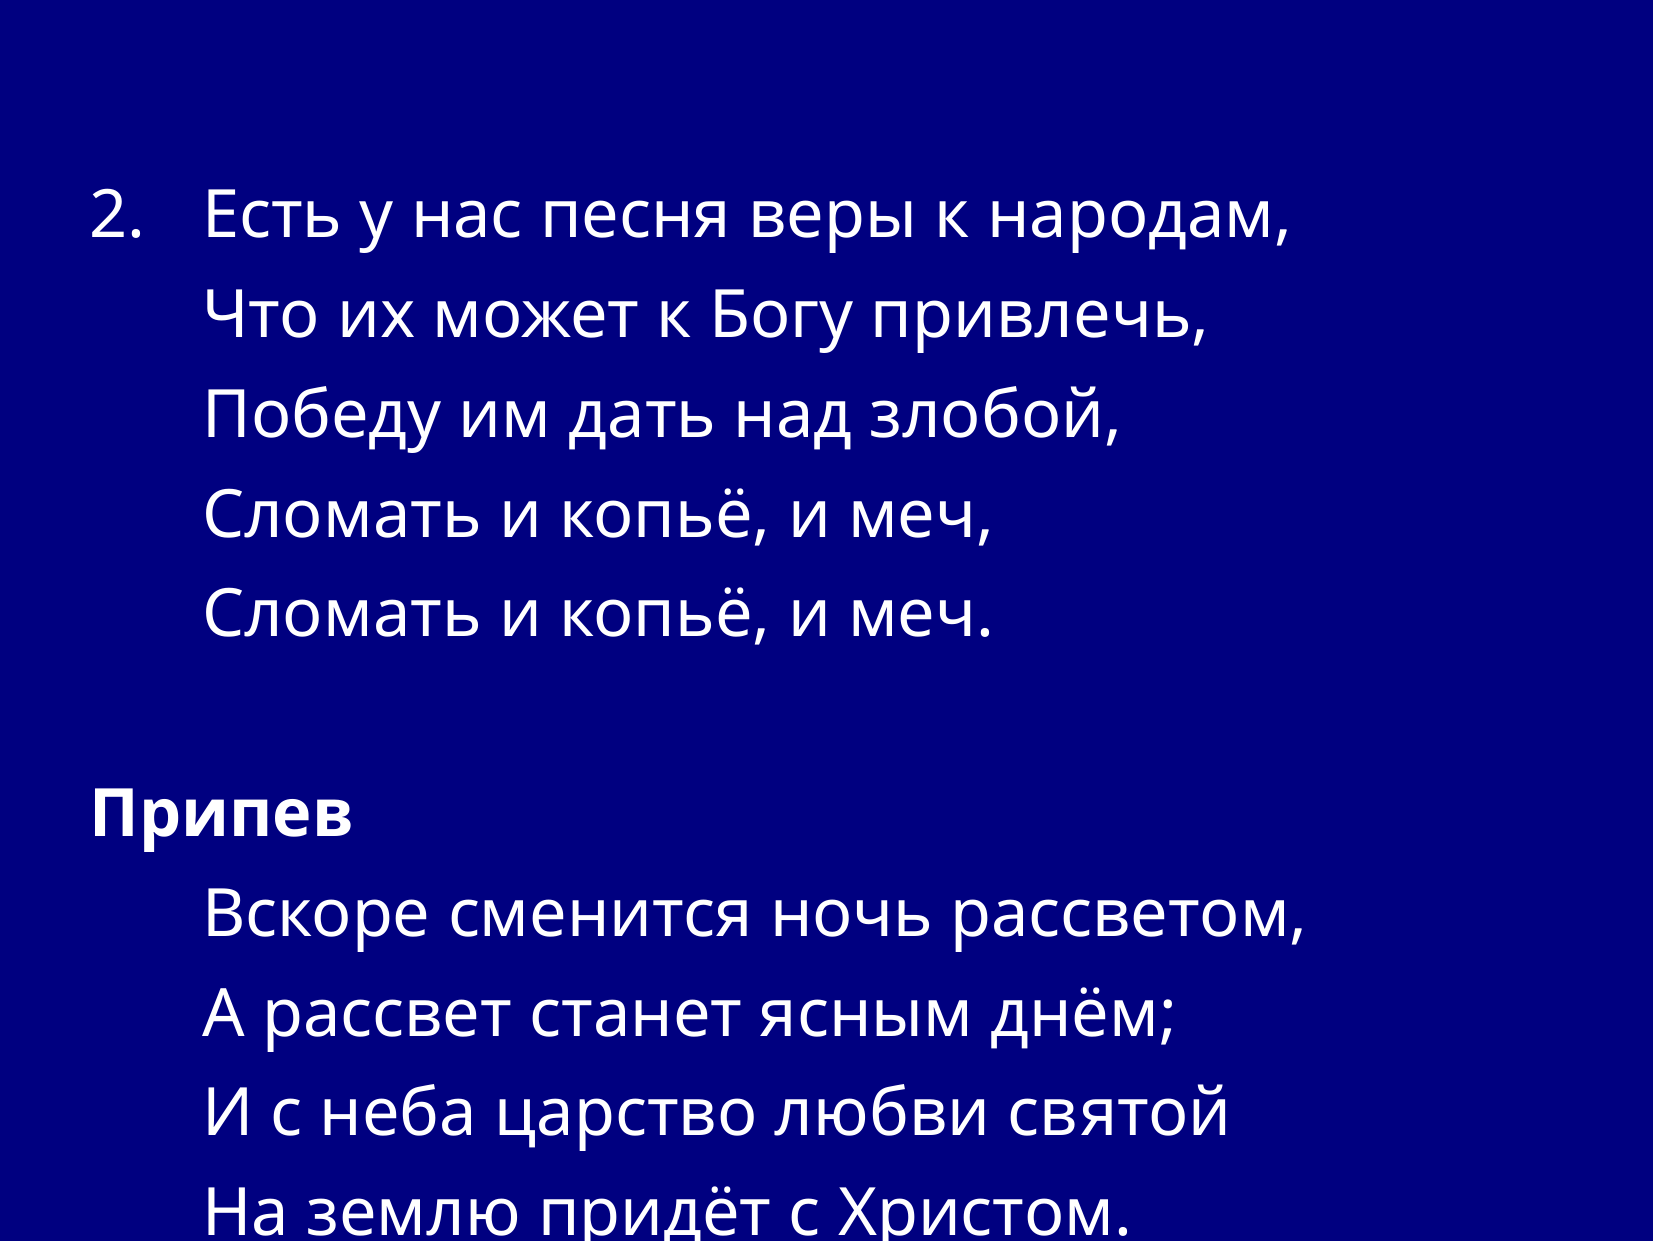

2.	Есть у нас песня веры к народам,
	Что их может к Богу привлечь,
	Победу им дать над злобой,
	Сломать и копьё, и меч,
	Сломать и копьё, и меч.
Припев
	Вскоре сменится ночь рассветом,
	А рассвет станет ясным днём;
	И с неба царство любви святой
	На землю придёт с Христом.